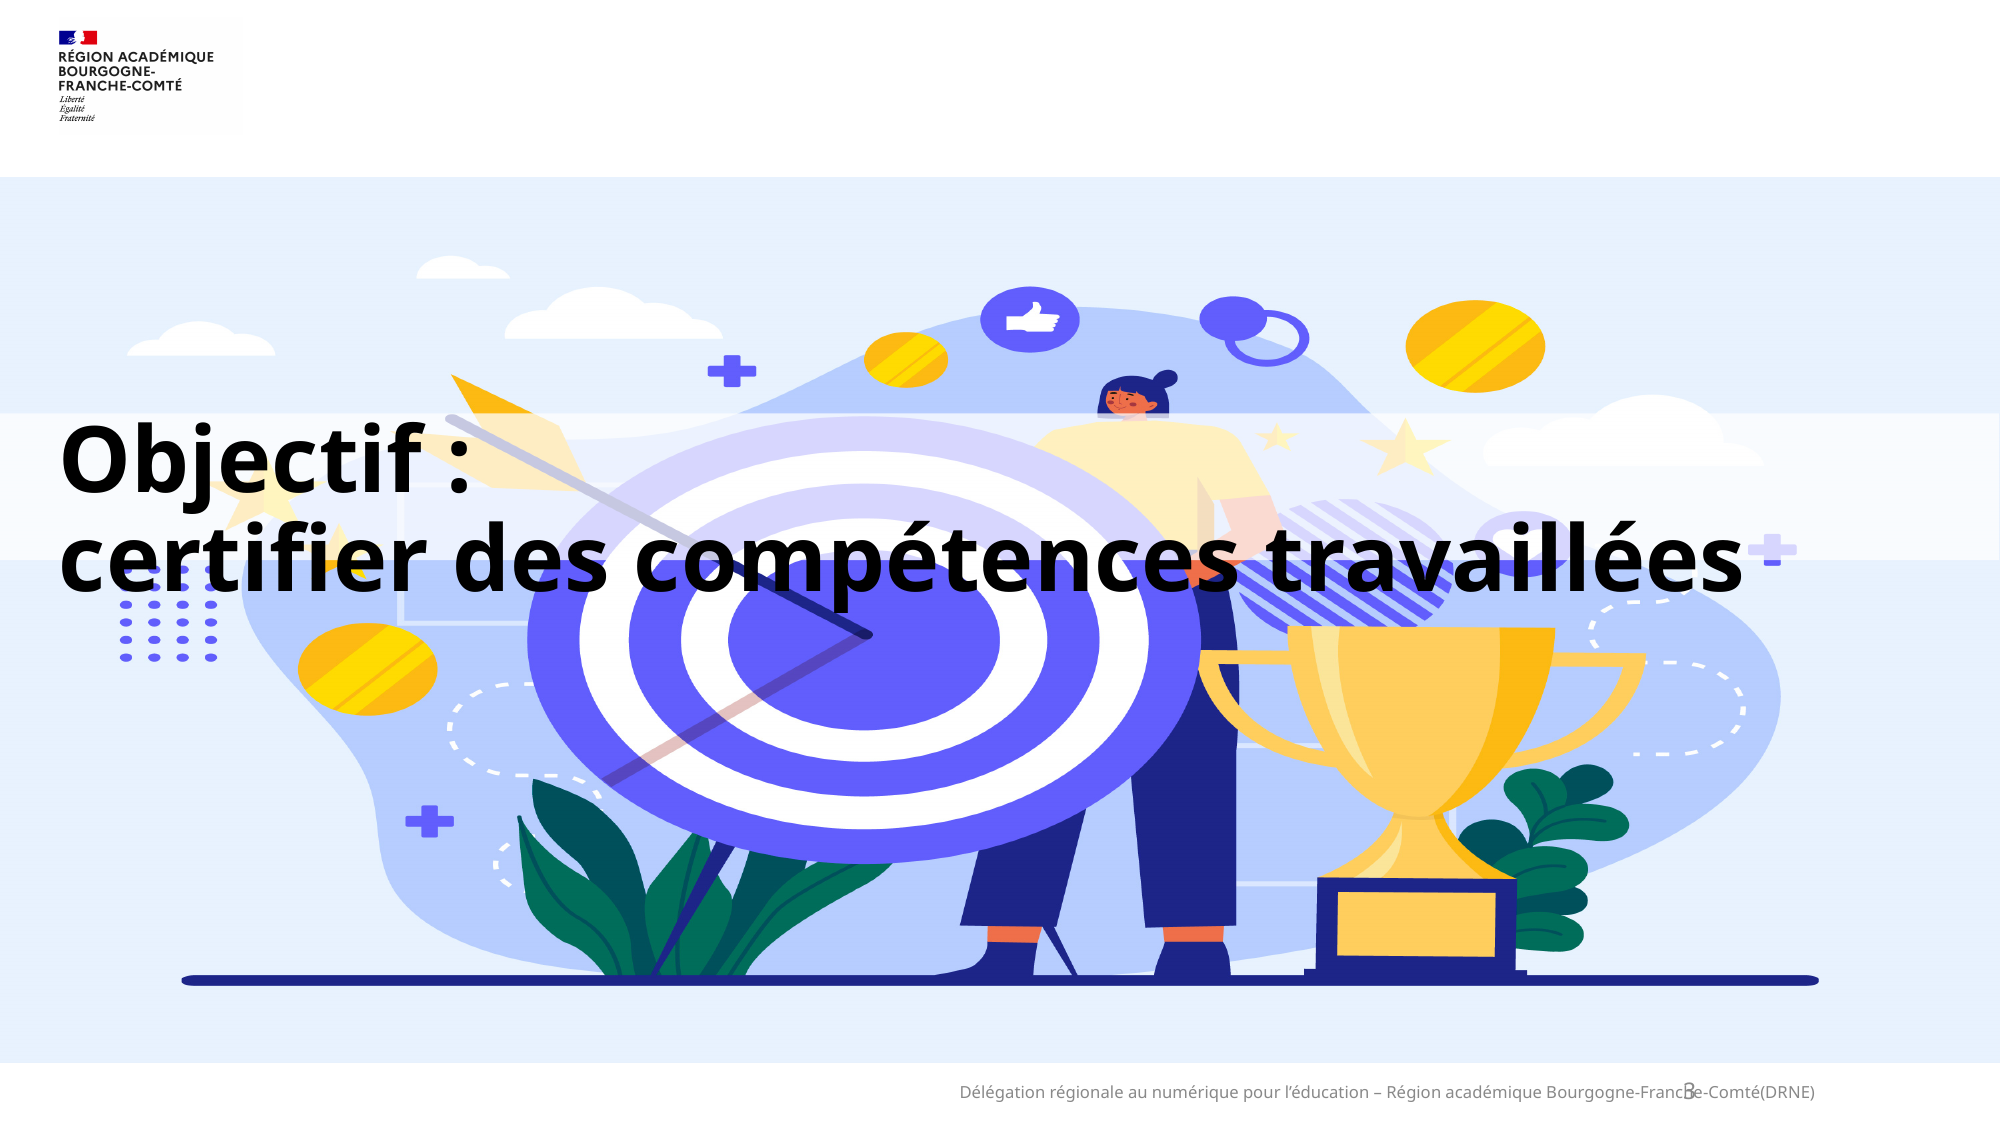

# Objectif : certifier des compétences travaillées
Délégation régionale au numérique pour l’éducation – Région académique Bourgogne-Franche-Comté(DRNE)